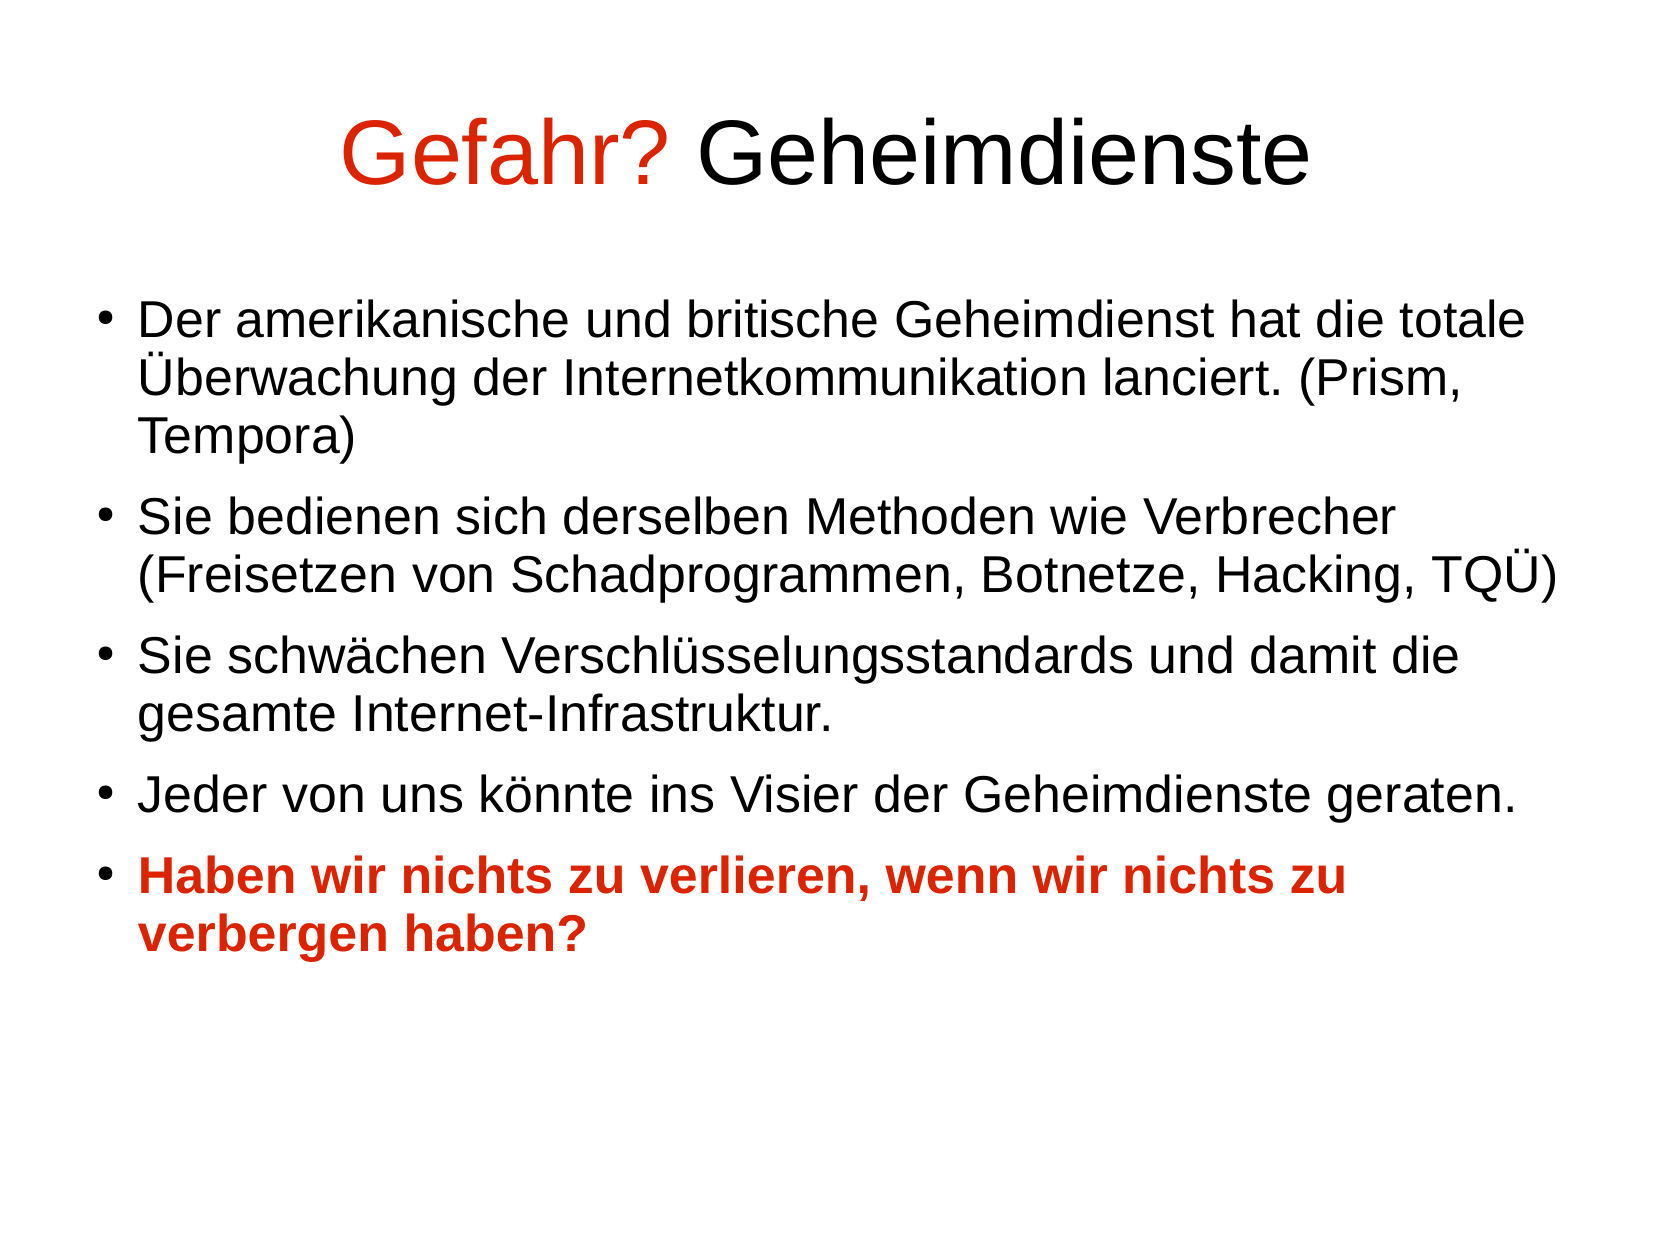

# Gefahr? Geheimdienste
Der amerikanische und britische Geheimdienst hat die totale Überwachung der Internetkommunikation lanciert. (Prism, Tempora)
Sie bedienen sich derselben Methoden wie Verbrecher (Freisetzen von Schadprogrammen, Botnetze, Hacking, TQÜ)
Sie schwächen Verschlüsselungsstandards und damit die gesamte Internet-Infrastruktur.
Jeder von uns könnte ins Visier der Geheimdienste geraten.
Haben wir nichts zu verlieren, wenn wir nichts zu verbergen haben?